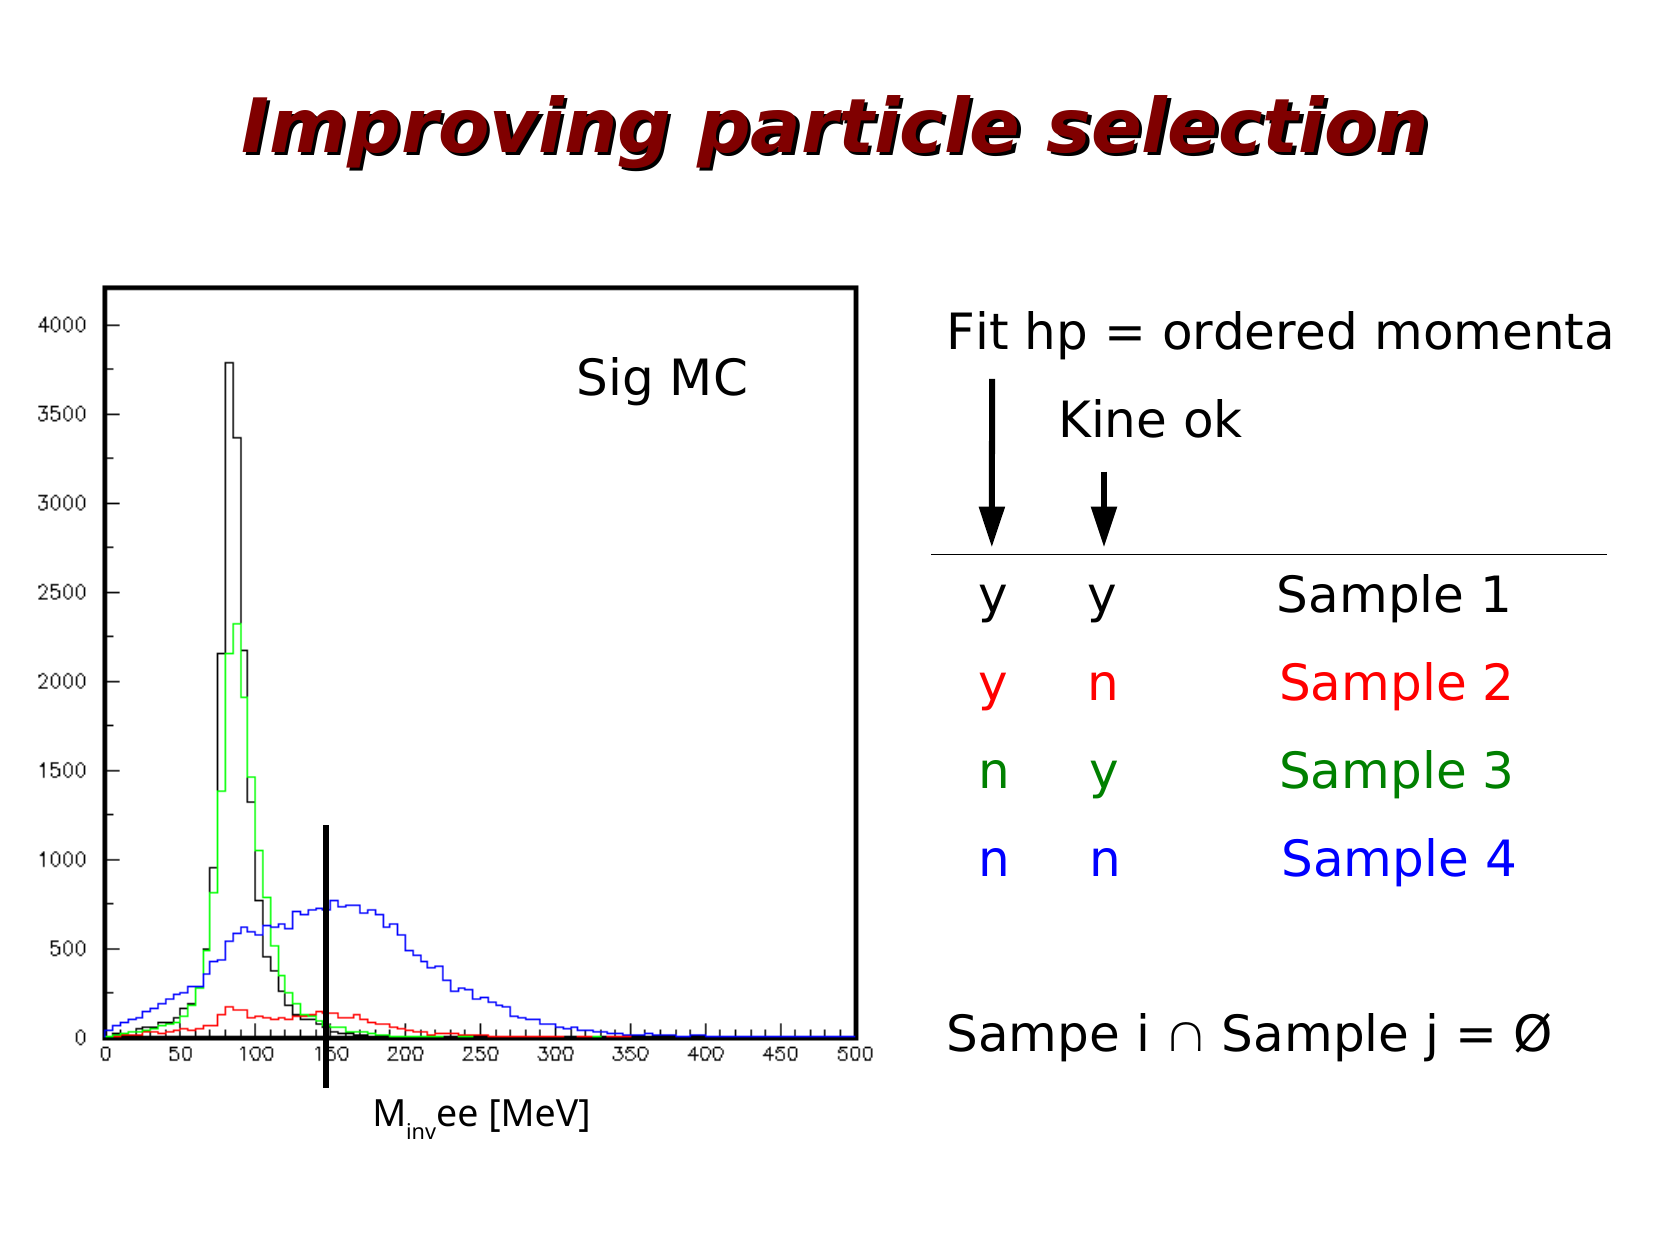

Improving particle selection
Fit hp = ordered momenta
 Kine ok
 y y Sample 1
 y n Sample 2
 n y Sample 3
 n n Sample 4
Sampe i  Sample j = Ø
Sig MC
Minvee [MeV]